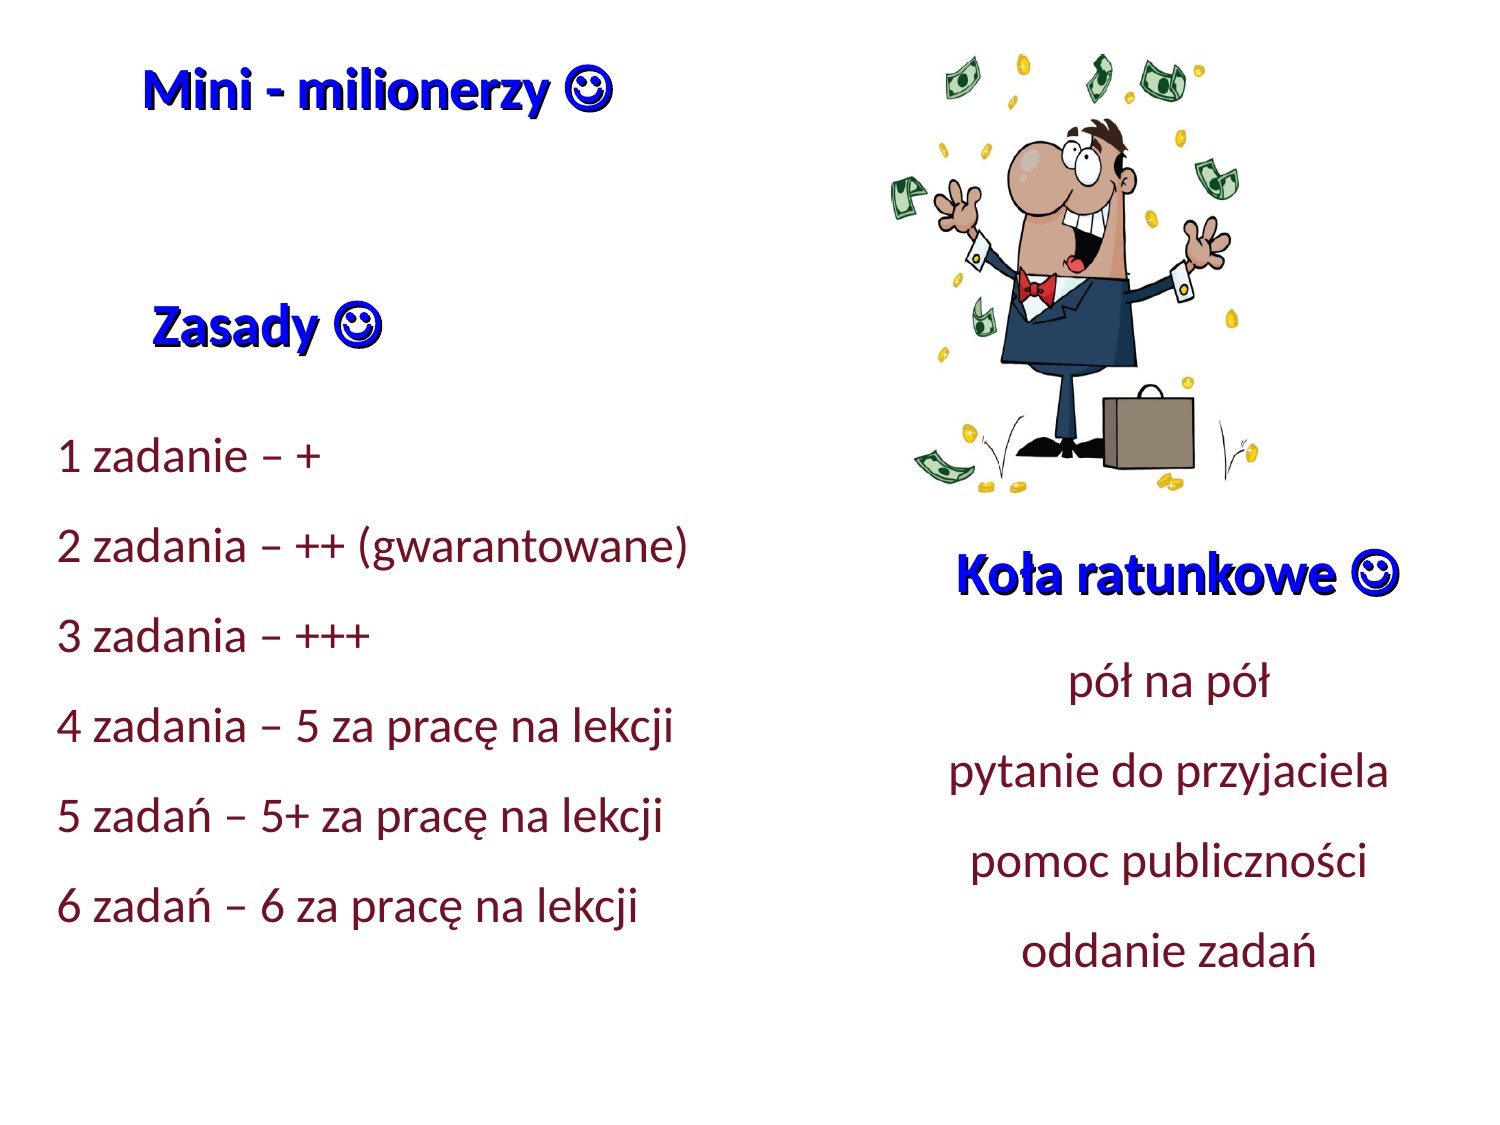

Mini - milionerzy 
Zasady 
1 zadanie – +
2 zadania – ++ (gwarantowane)
3 zadania – +++
4 zadania – 5 za pracę na lekcji
5 zadań – 5+ za pracę na lekcji
6 zadań – 6 za pracę na lekcji
Koła ratunkowe 
pół na pół
pytanie do przyjaciela
pomoc publiczności
oddanie zadań